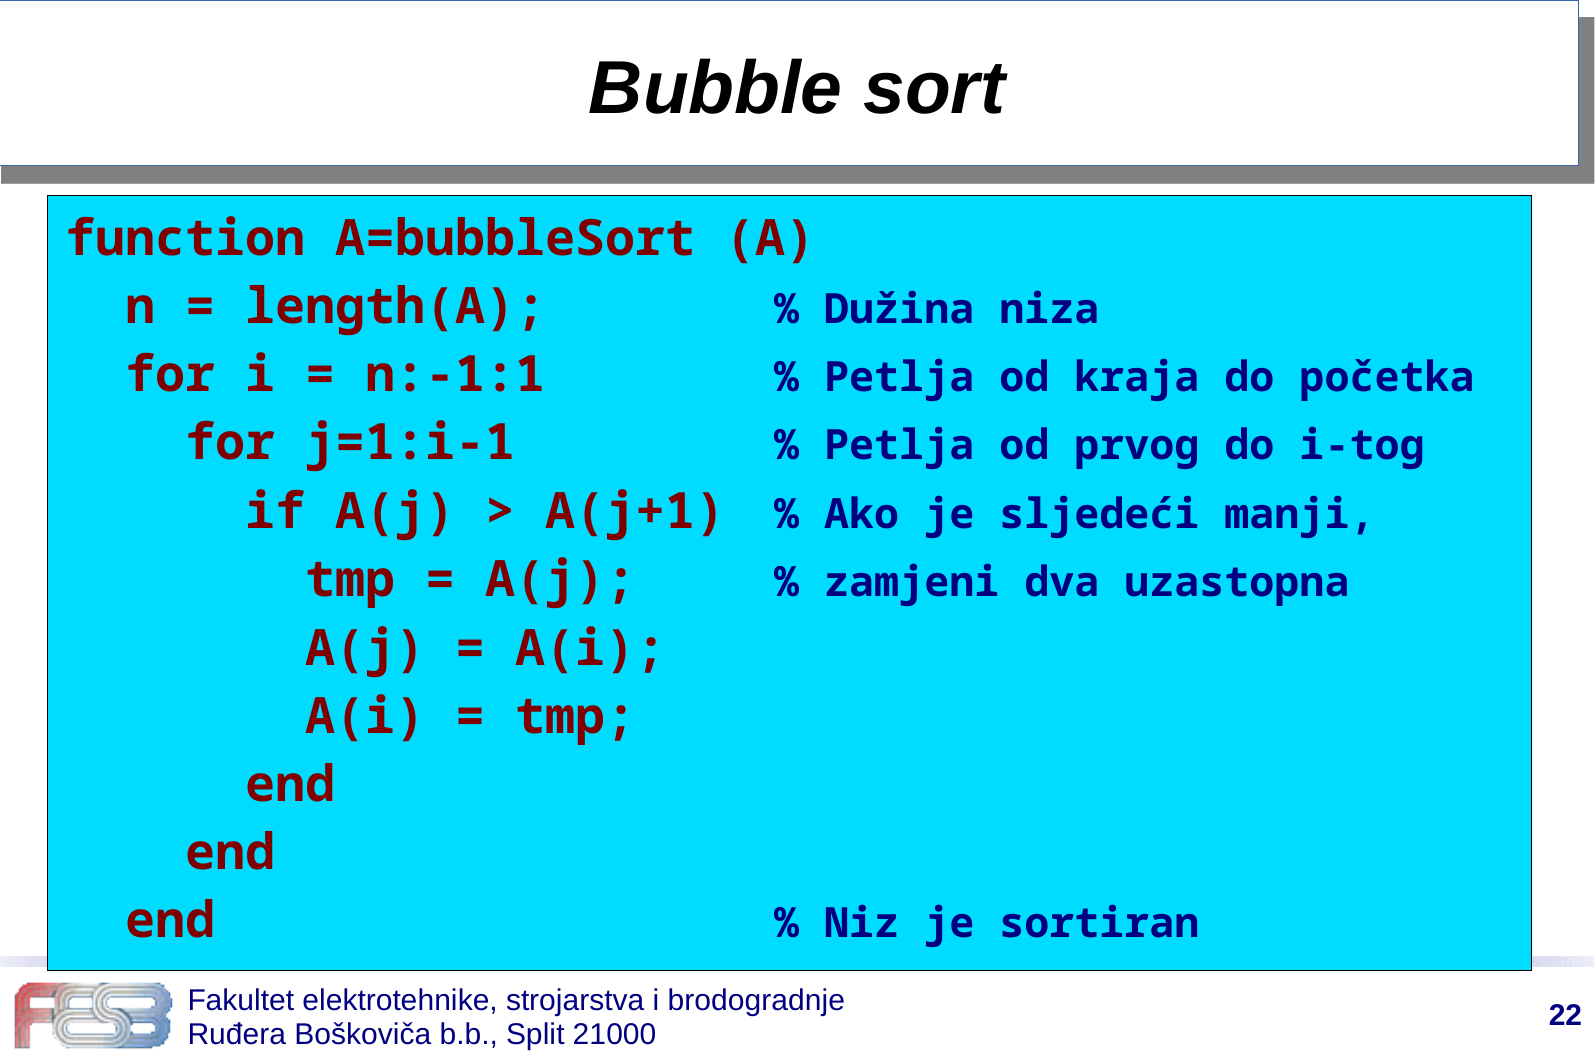

# Bubble sort
function A=bubbleSort (A)
 n = length(A);		% Dužina niza
 for i = n:-1:1		% Petlja od kraja do početka
 for j=1:i-1			% Petlja od prvog do i-tog
 if A(j) > A(j+1)	% Ako je sljedeći manji,
 tmp = A(j);		% zamjeni dva uzastopna
 A(j) = A(i);
 A(i) = tmp;
 end
 end
 end					% Niz je sortiran